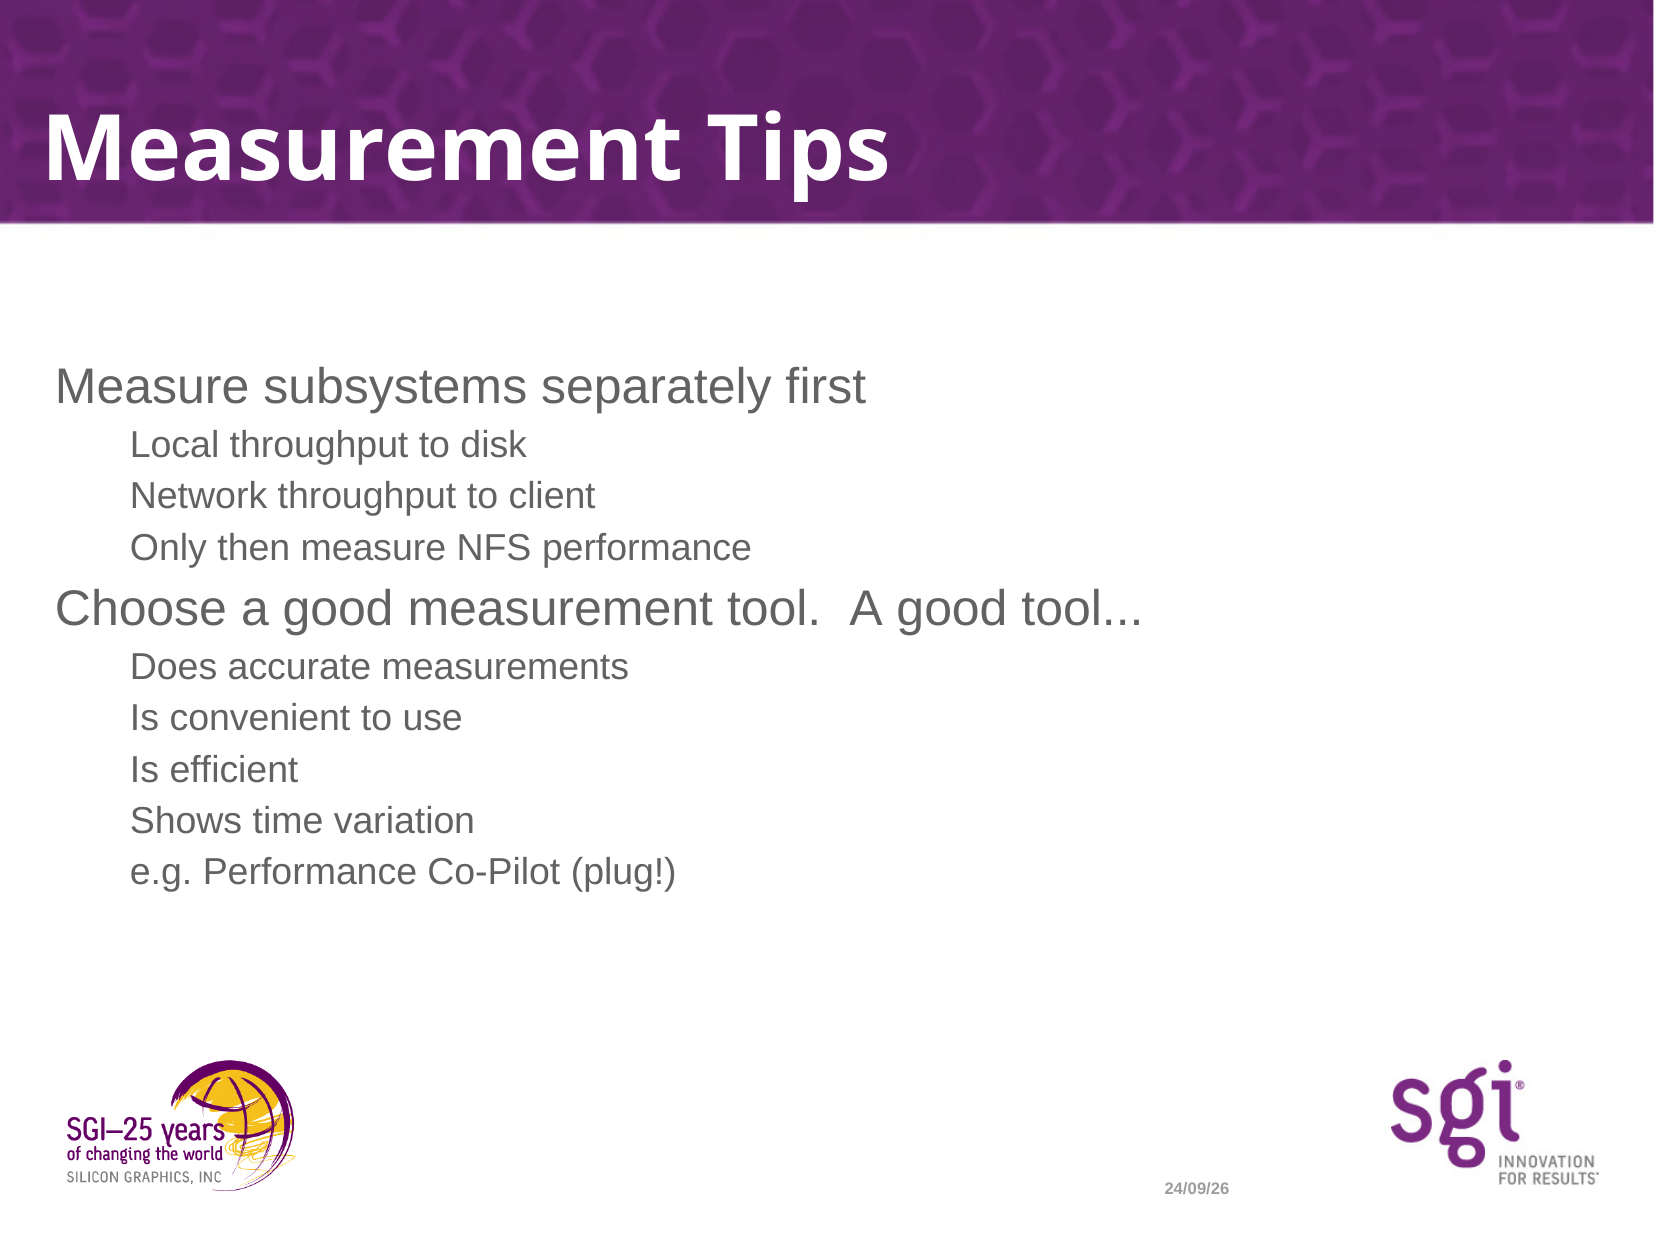

# Measurement Tips
Measure subsystems separately first
Local throughput to disk
Network throughput to client
Only then measure NFS performance
Choose a good measurement tool. A good tool...
Does accurate measurements
Is convenient to use
Is efficient
Shows time variation
e.g. Performance Co-Pilot (plug!)